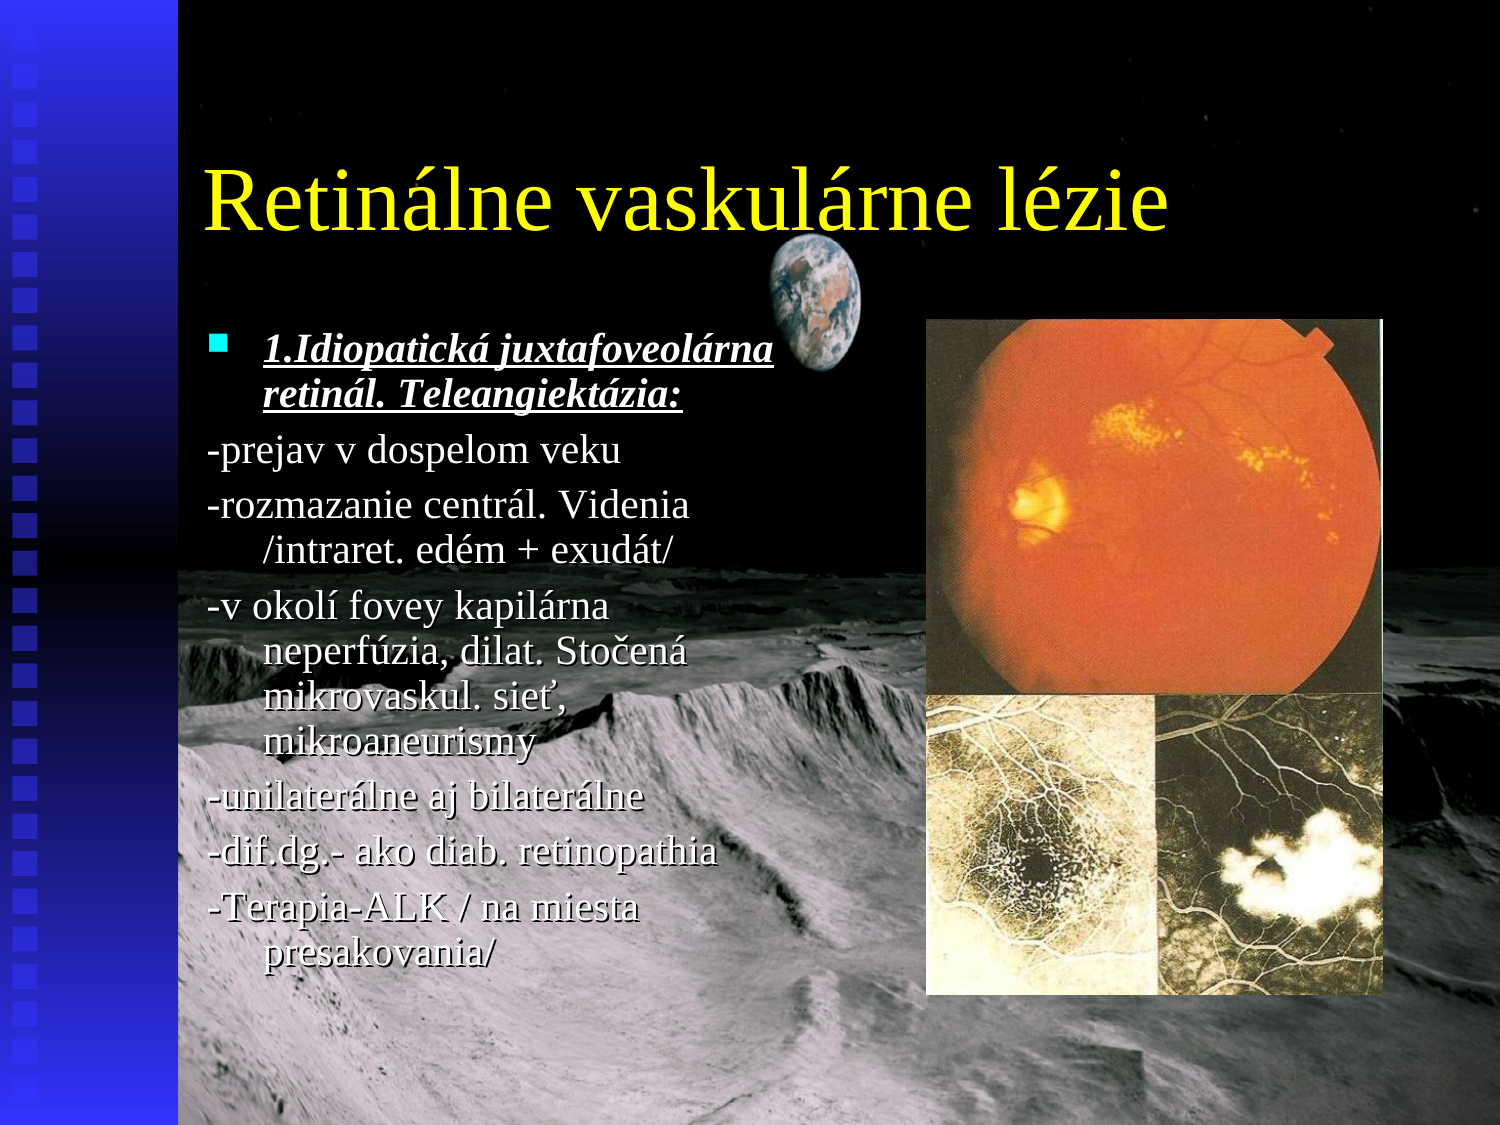

# Retinálne vaskulárne lézie
1.Idiopatická juxtafoveolárna retinál. Teleangiektázia:
-prejav v dospelom veku
-rozmazanie centrál. Videnia /intraret. edém + exudát/
-v okolí fovey kapilárna neperfúzia, dilat. Stočená mikrovaskul. sieť, mikroaneurismy
-unilaterálne aj bilaterálne
-dif.dg.- ako diab. retinopathia
-Terapia-ALK / na miesta presakovania/